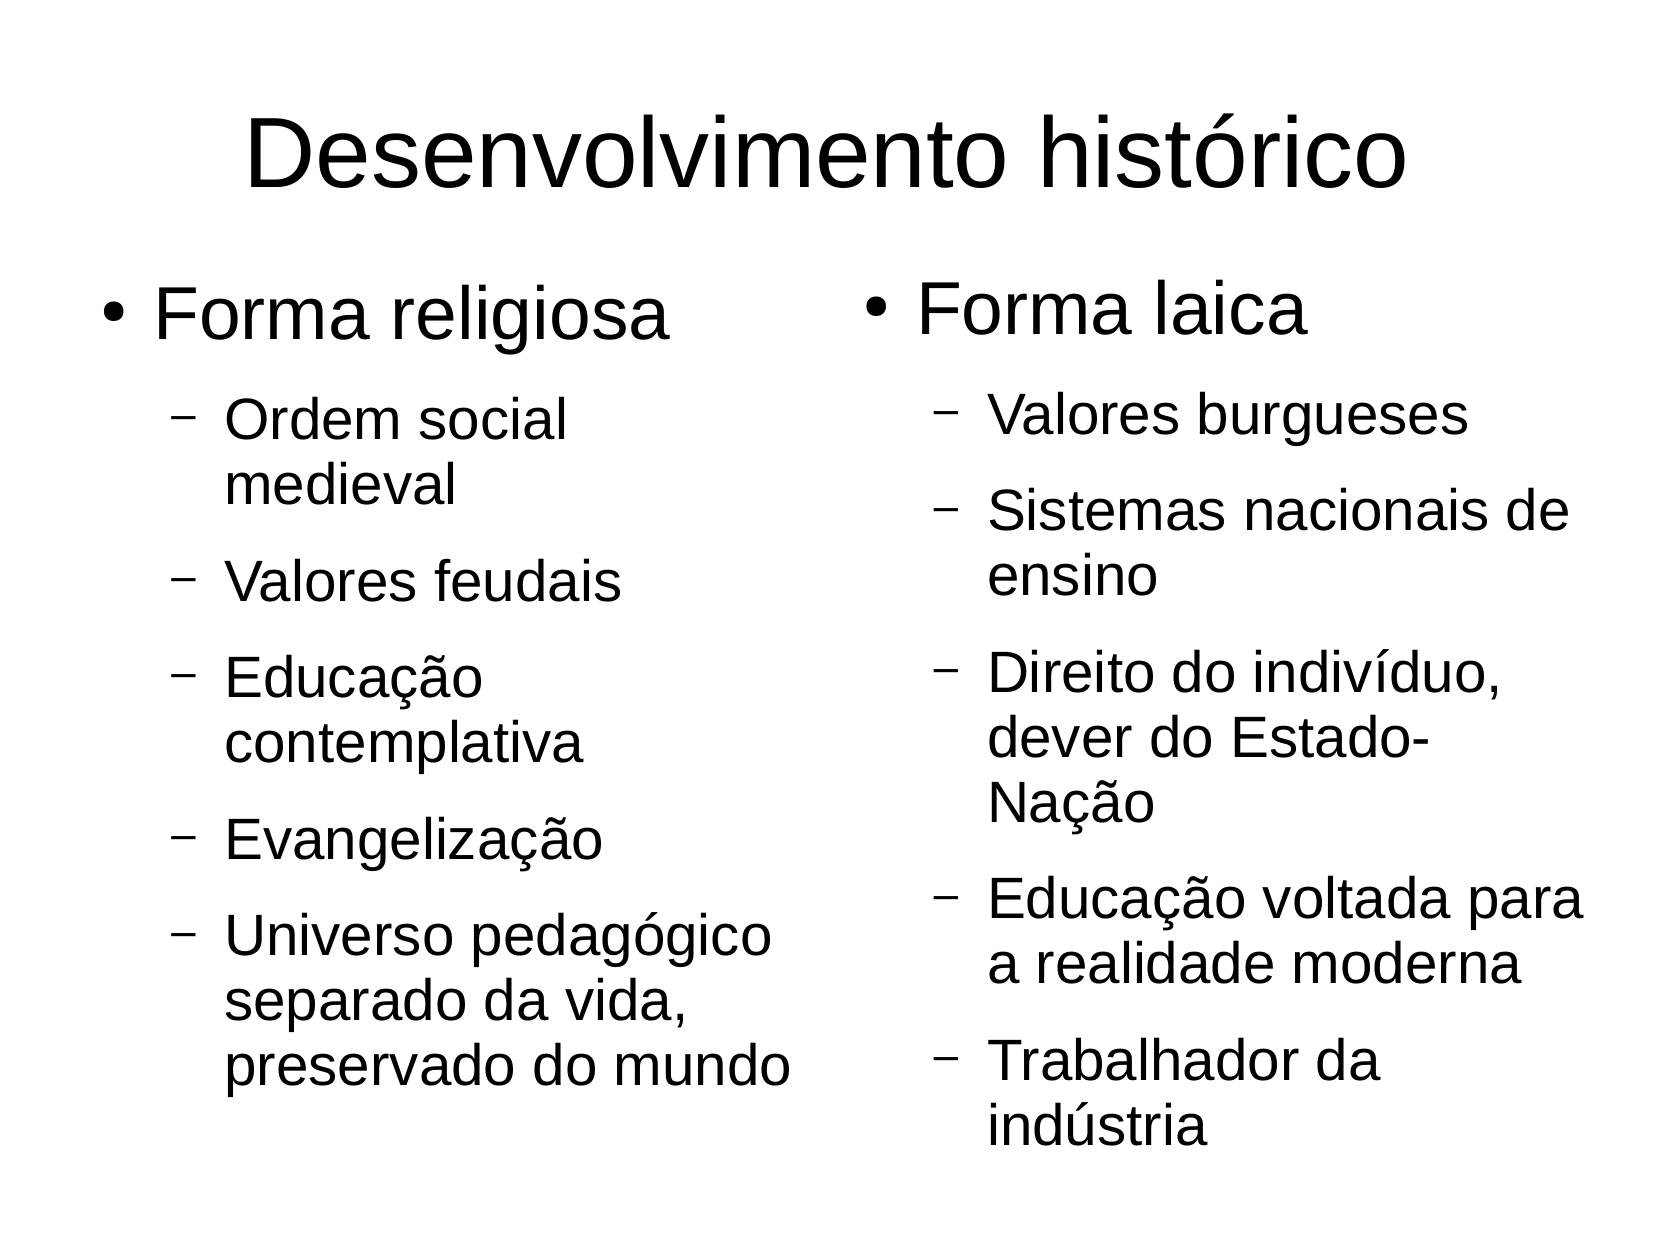

Desenvolvimento histórico
Forma laica
Valores burgueses
Sistemas nacionais de ensino
Direito do indivíduo, dever do Estado-Nação
Educação voltada para a realidade moderna
Trabalhador da indústria
# Forma religiosa
Ordem social medieval
Valores feudais
Educação contemplativa
Evangelização
Universo pedagógico separado da vida, preservado do mundo